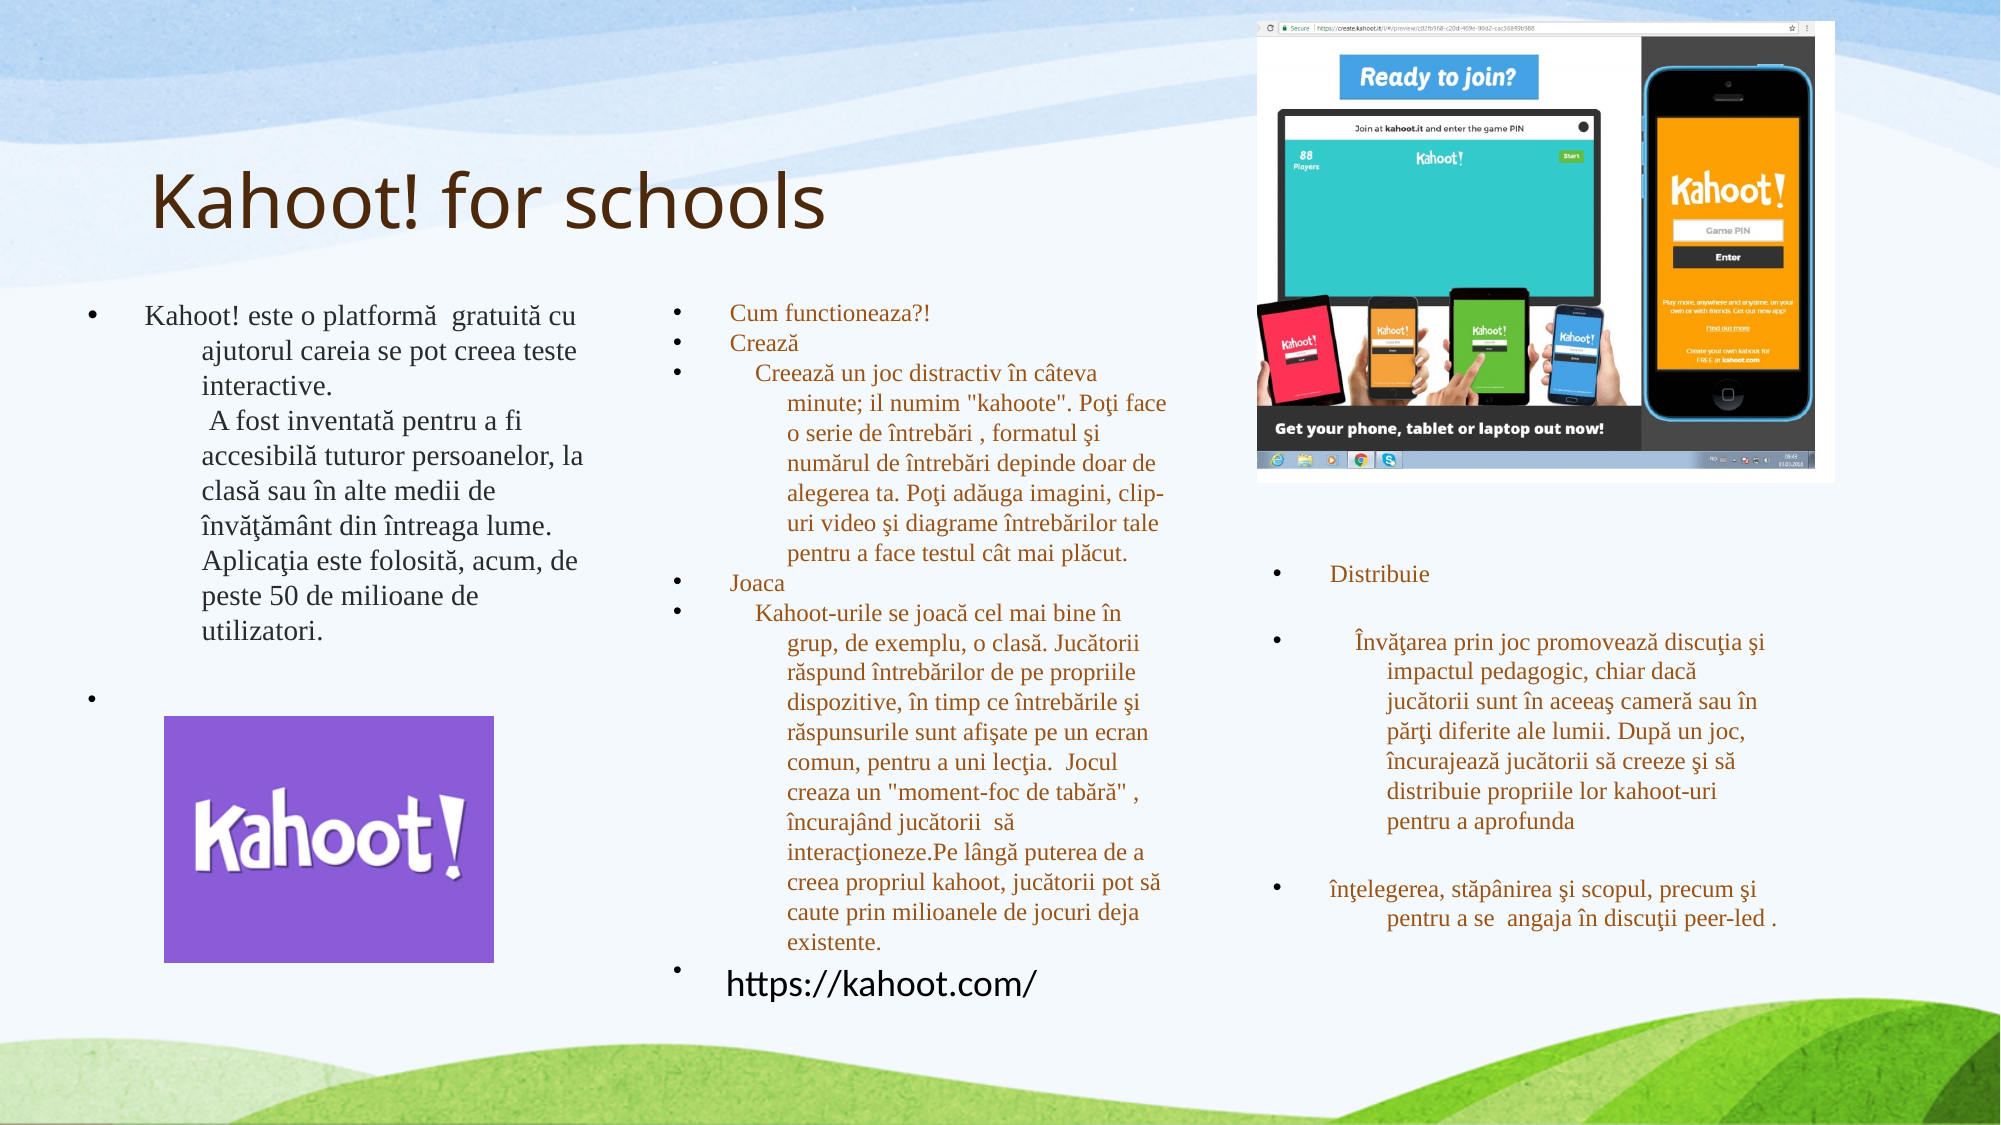

# Kahoot! for schools
Kahoot! este o platformă  gratuită cu ajutorul careia se pot creea teste interactive.
 A fost inventată pentru a fi accesibilă tuturor persoanelor, la clasă sau în alte medii de învăţământ din întreaga lume.
Aplicaţia este folosită, acum, de peste 50 de milioane de utilizatori.
Cum functioneaza?!
Crează
 Creează un joc distractiv în câteva minute; il numim "kahoote". Poţi face o serie de întrebări , formatul şi numărul de întrebări depinde doar de alegerea ta. Poţi adăuga imagini, clip-uri video şi diagrame întrebărilor tale pentru a face testul cât mai plăcut.
Joaca
 Kahoot-urile se joacă cel mai bine în grup, de exemplu, o clasă. Jucătorii răspund întrebărilor de pe propriile dispozitive, în timp ce întrebările şi răspunsurile sunt afişate pe un ecran comun, pentru a uni lecţia. Jocul creaza un "moment-foc de tabără" , încurajând jucătorii să interacţioneze.Pe lângă puterea de a creea propriul kahoot, jucătorii pot să caute prin milioanele de jocuri deja existente.
Distribuie
 Învăţarea prin joc promovează discuţia şi impactul pedagogic, chiar dacă jucătorii sunt în aceeaş cameră sau în părţi diferite ale lumii. După un joc, încurajează jucătorii să creeze şi să distribuie propriile lor kahoot-uri pentru a aprofunda
înţelegerea, stăpânirea şi scopul, precum şi pentru a se angaja în discuţii peer-led .
https://kahoot.com/